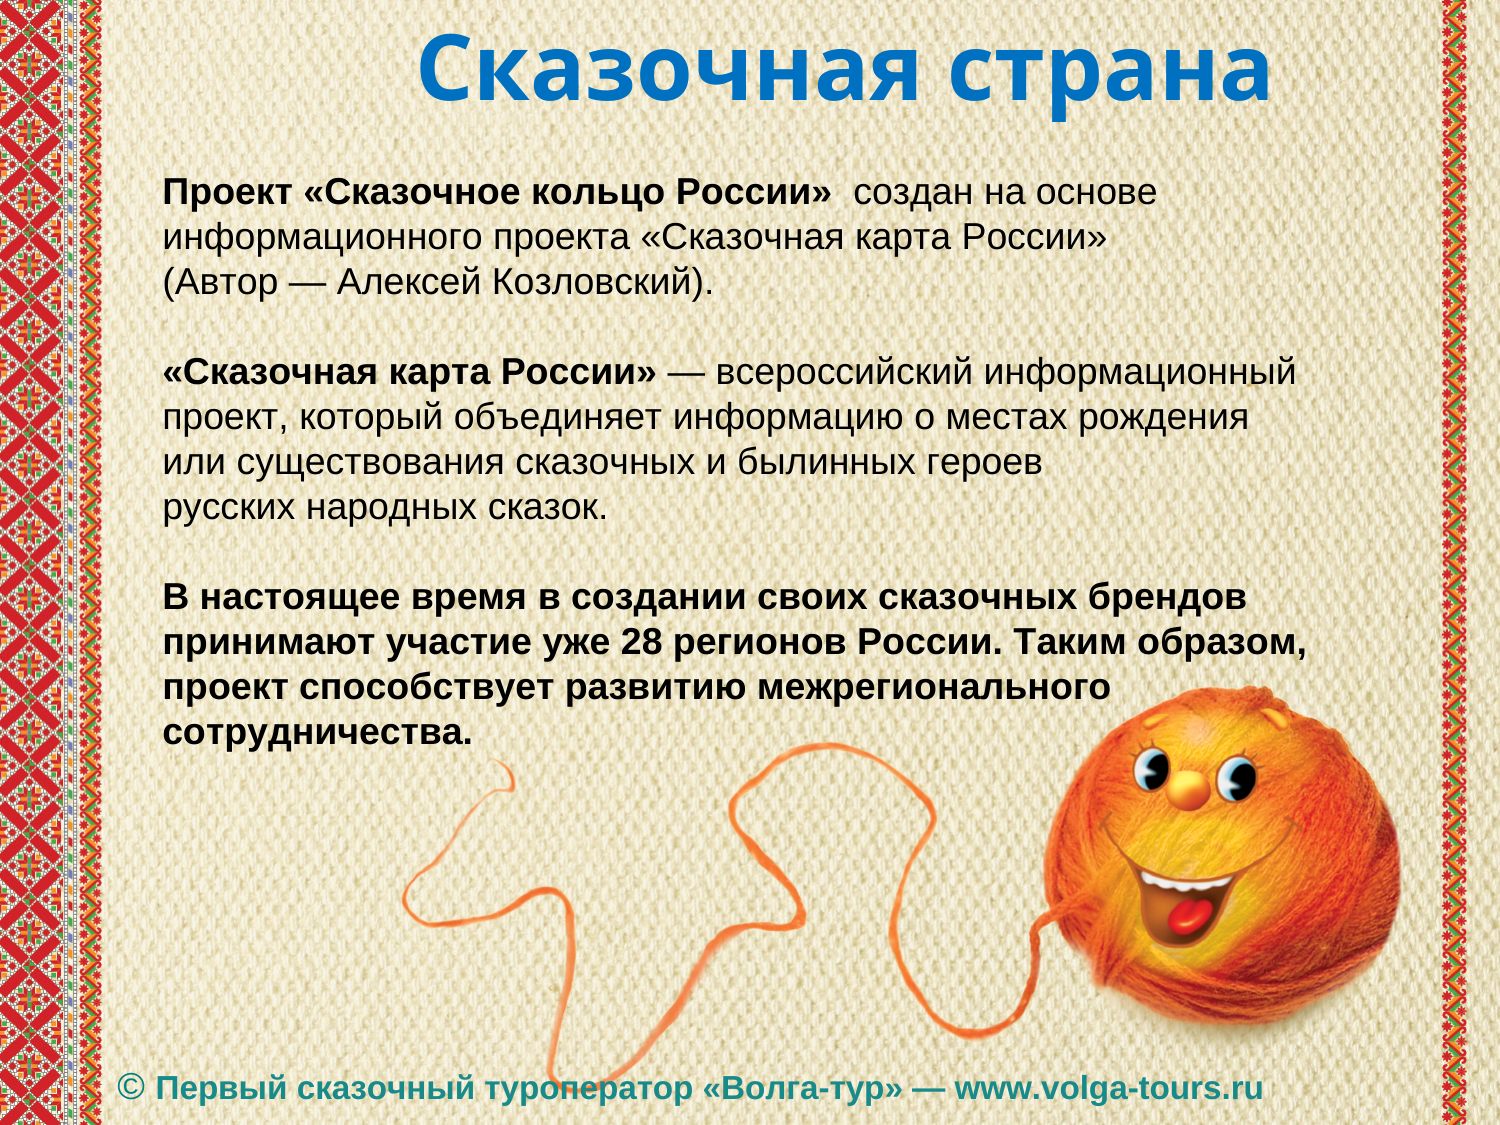

Сказочная страна
Проект «Сказочное кольцо России» создан на основе информационного проекта «Сказочная карта России»
(Автор — Алексей Козловский).
«Сказочная карта России» — всероссийский информационный проект, который объединяет информацию о местах рождения
или существования сказочных и былинных героев
русских народных сказок.
В настоящее время в создании своих сказочных брендов принимают участие уже 28 регионов России. Таким образом, проект способствует развитию межрегионального сотрудничества.
© Первый сказочный туроператор «Волга-тур» — www.volga-tours.ru